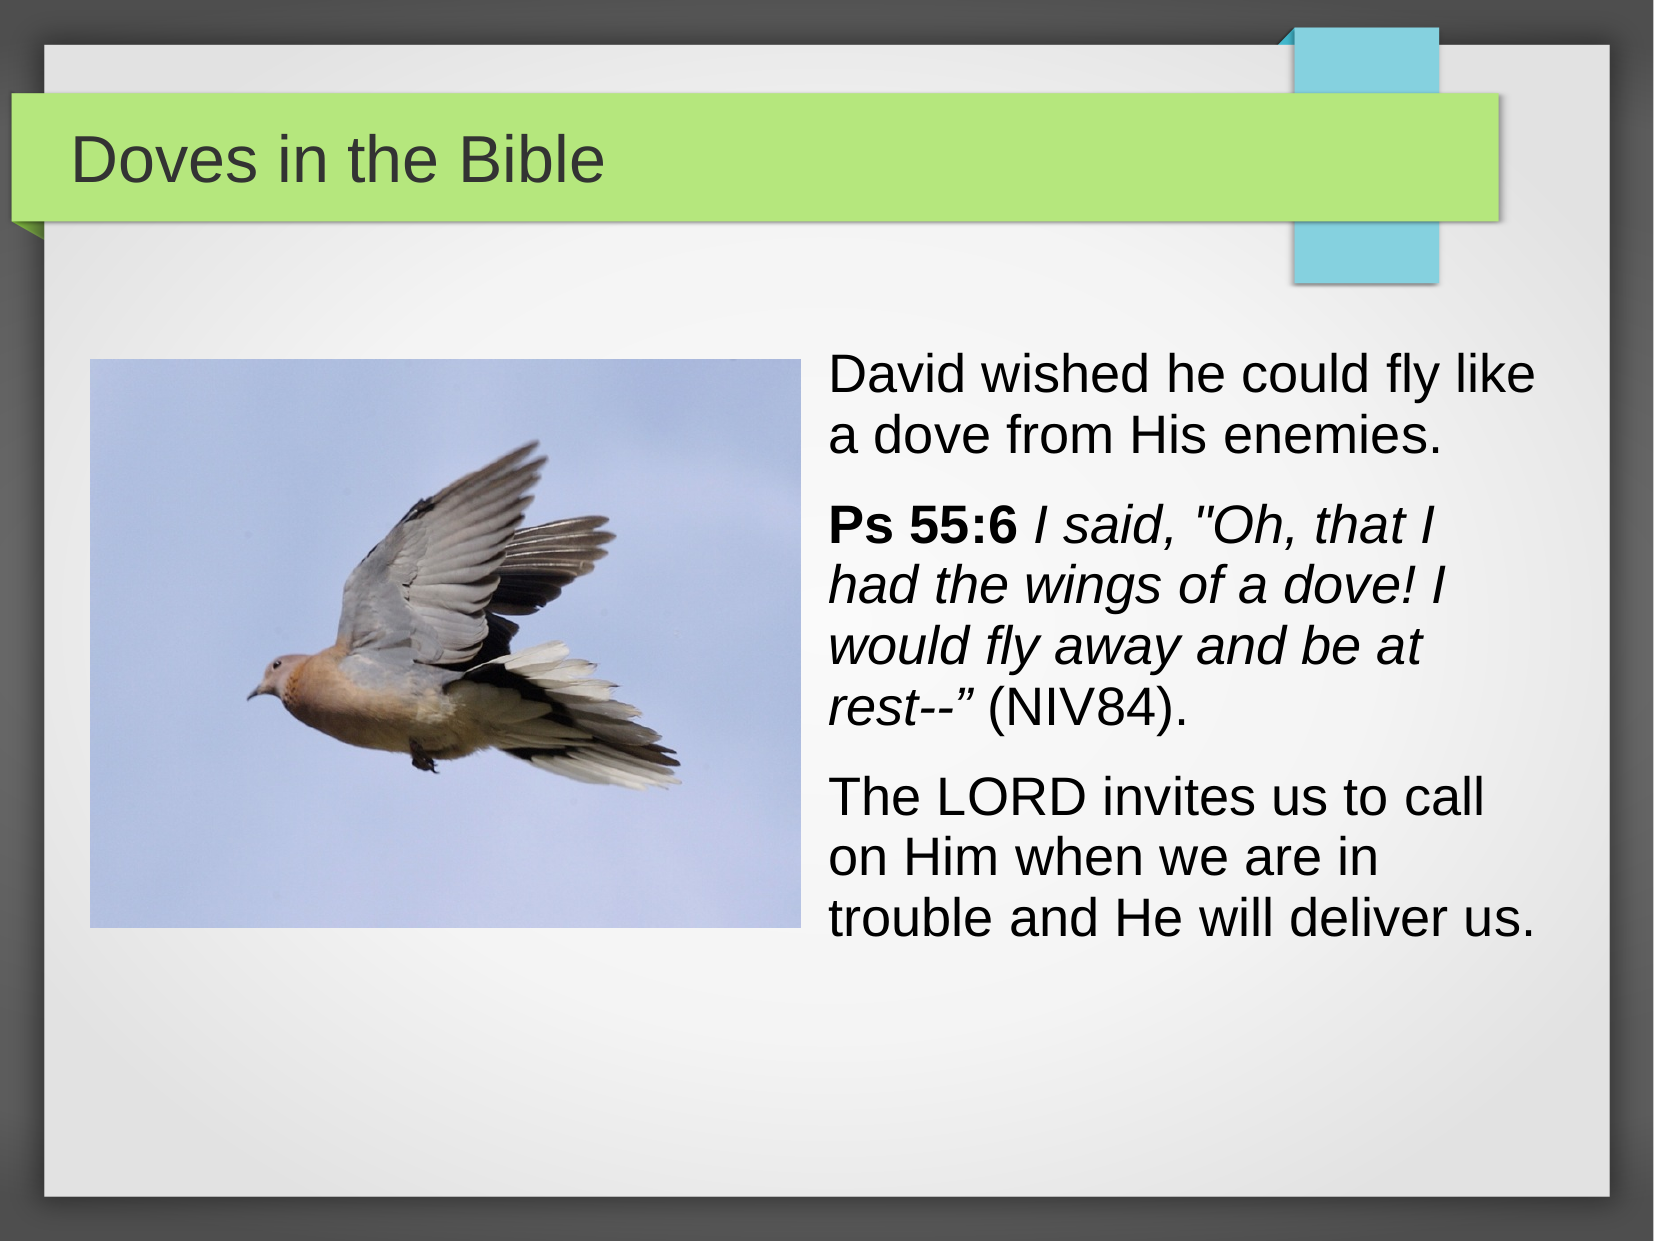

# Doves in the Bible
David wished he could fly like a dove from His enemies.
Ps 55:6 I said, "Oh, that I had the wings of a dove! I would fly away and be at rest--” (NIV84).
The LORD invites us to call on Him when we are in trouble and He will deliver us.